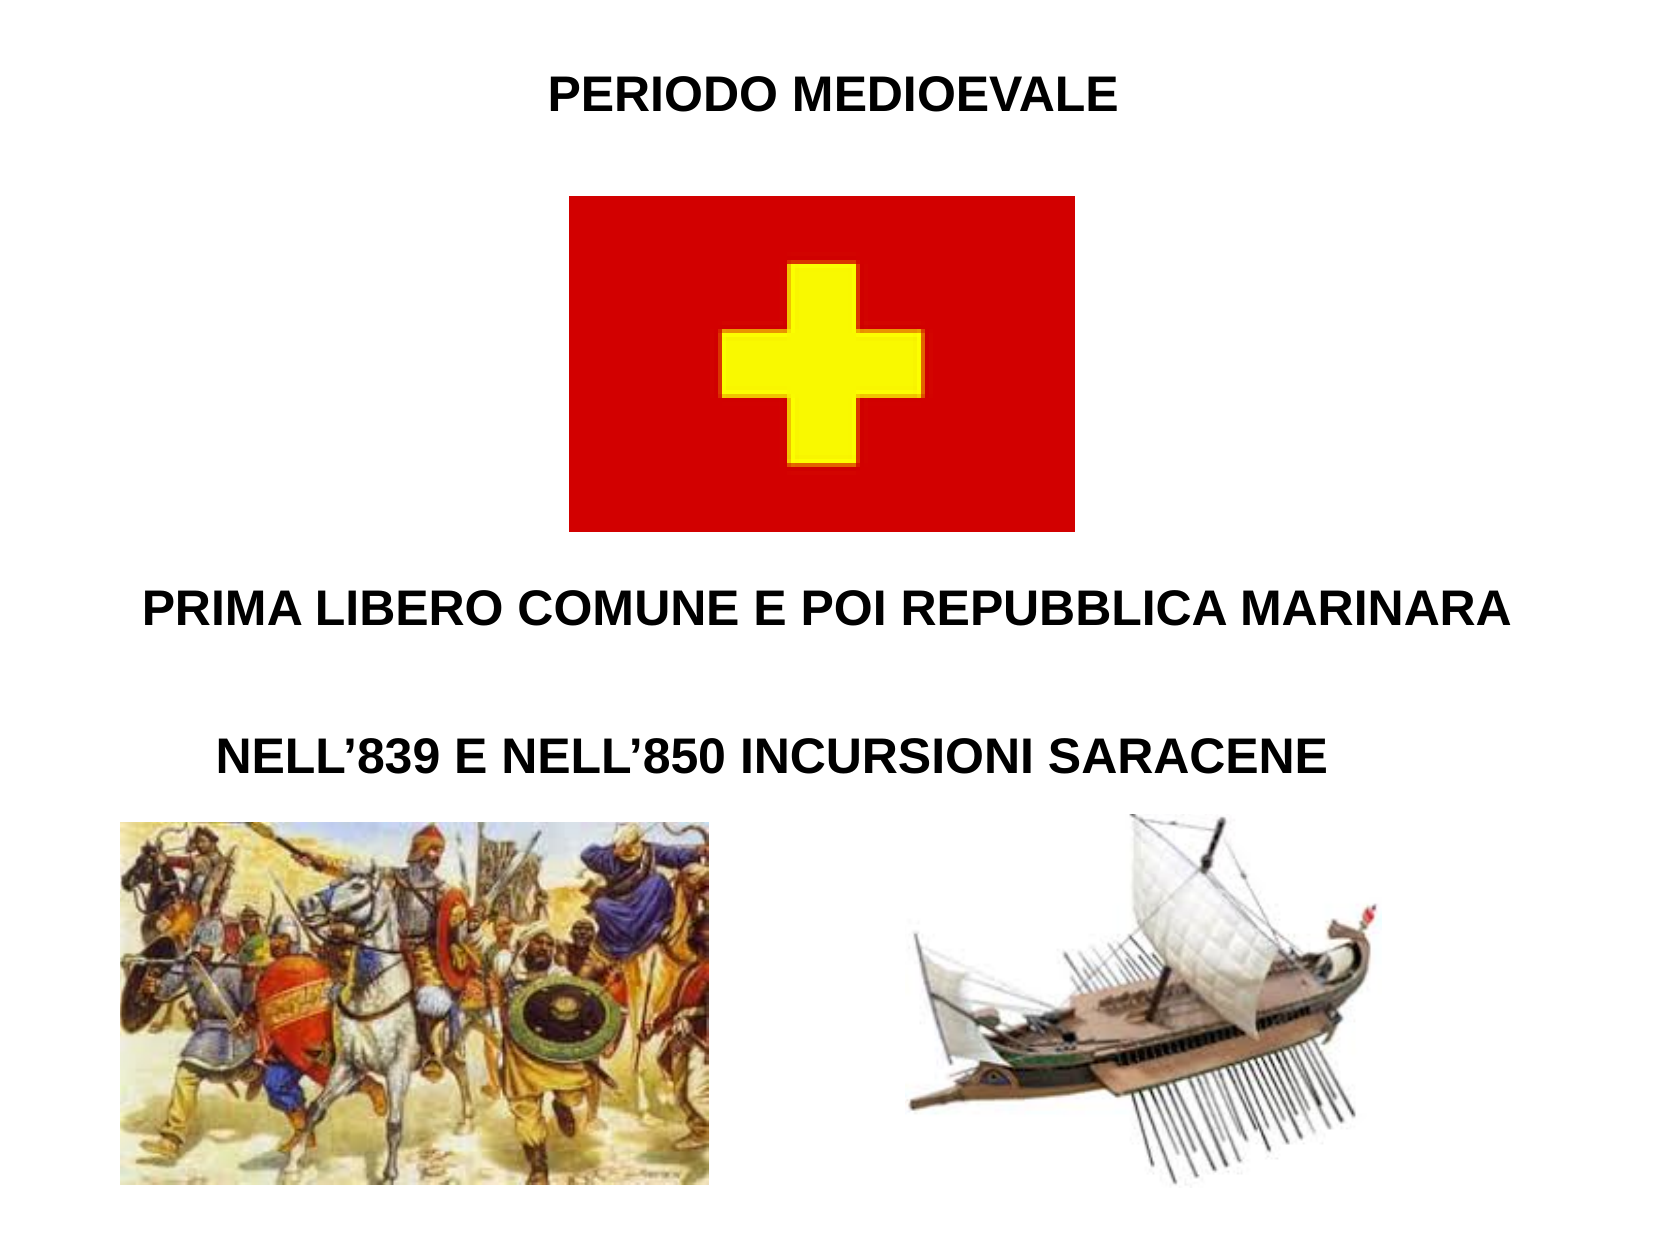

PERIODO MEDIOEVALE
PRIMA LIBERO COMUNE E POI REPUBBLICA MARINARA
NELL’839 E NELL’850 INCURSIONI SARACENE